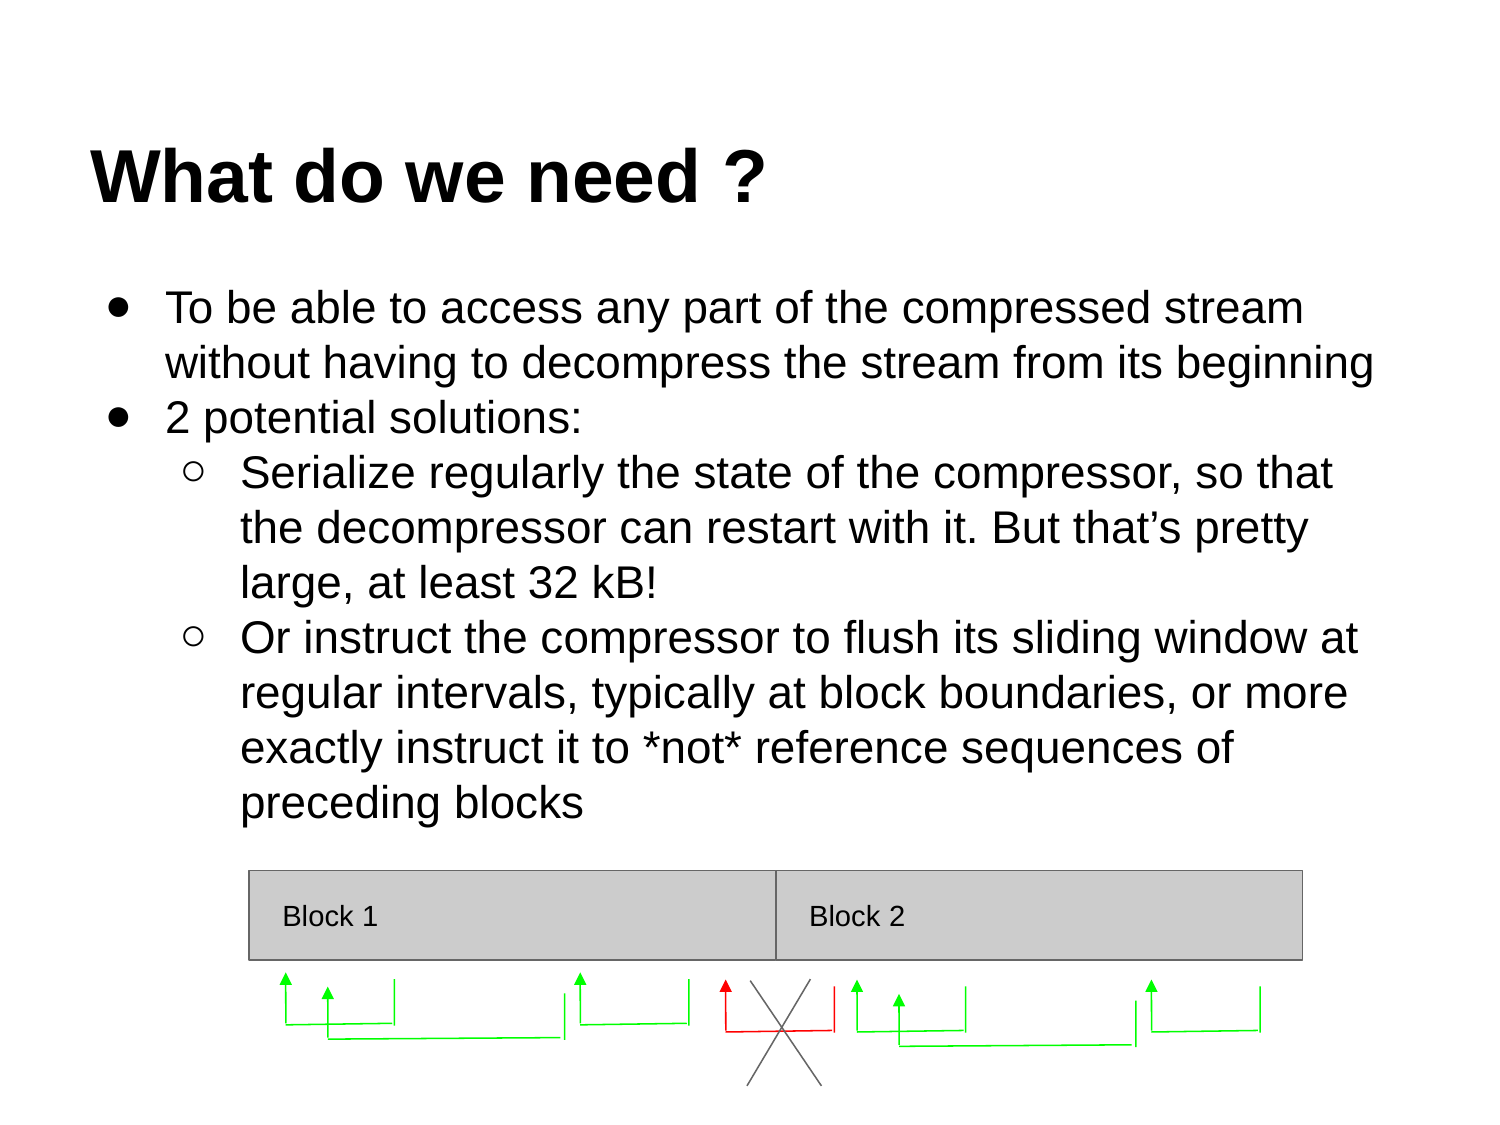

# What do we need ?
To be able to access any part of the compressed stream without having to decompress the stream from its beginning
2 potential solutions:
Serialize regularly the state of the compressor, so that the decompressor can restart with it. But that’s pretty large, at least 32 kB!
Or instruct the compressor to flush its sliding window at regular intervals, typically at block boundaries, or more exactly instruct it to *not* reference sequences of preceding blocks
Block 1
Block 2